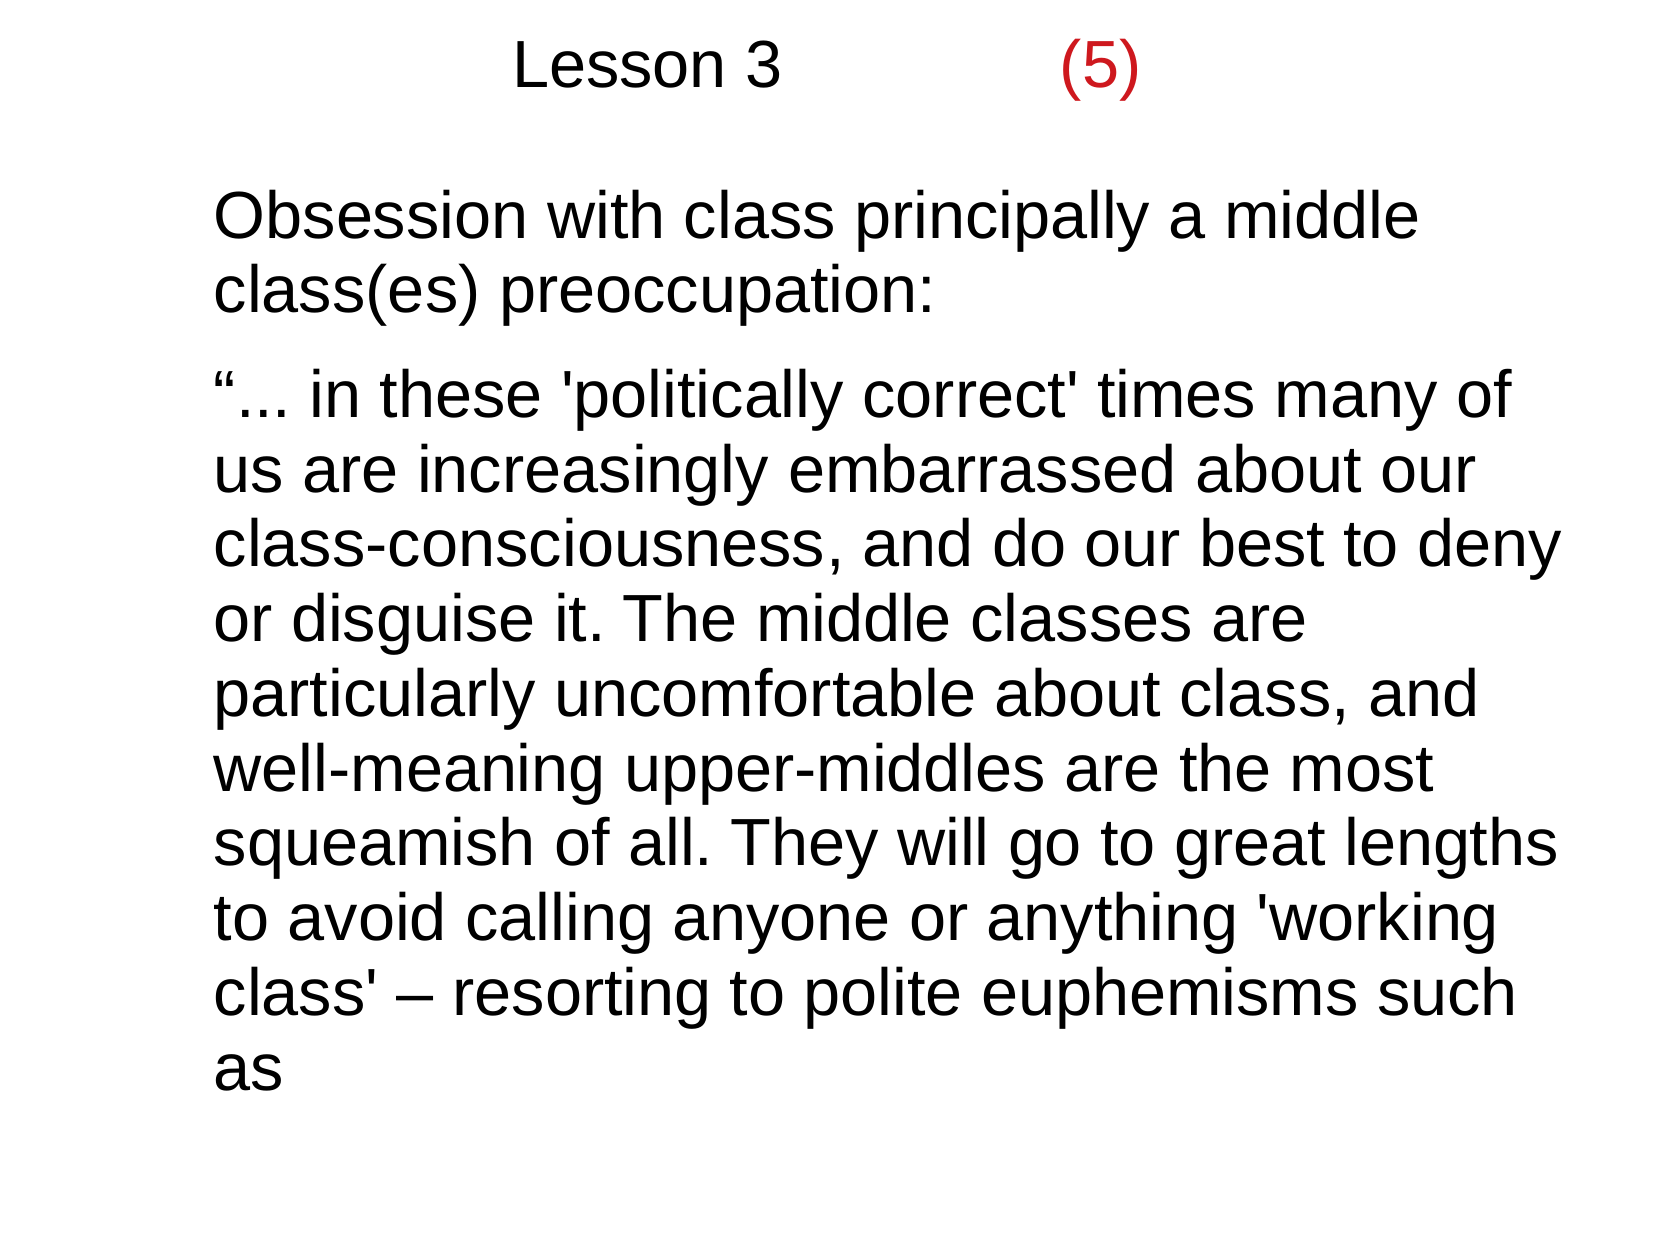

# Lesson 3 (5)
Obsession with class principally a middle class(es) preoccupation:
“... in these 'politically correct' times many of us are increasingly embarrassed about our class-consciousness, and do our best to deny or disguise it. The middle classes are particularly uncomfortable about class, and well-meaning upper-middles are the most squeamish of all. They will go to great lengths to avoid calling anyone or anything 'working class' – resorting to polite euphemisms such as